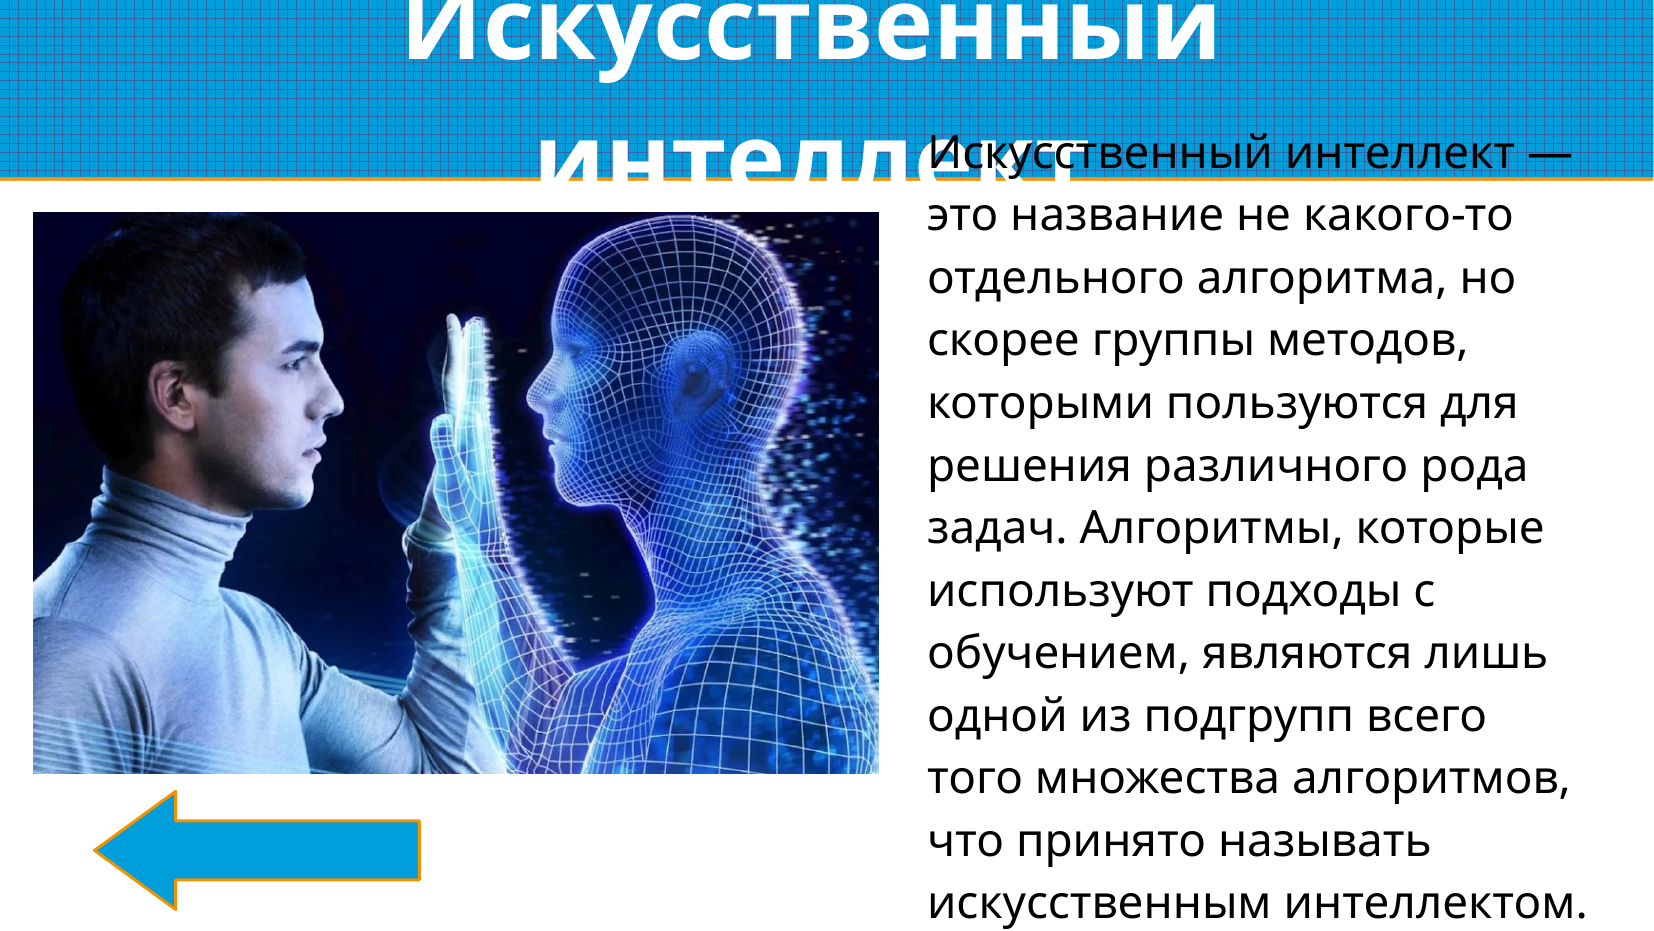

Искусственный интеллект
Искусственный интеллект — это название не какого-то отдельного алгоритма, но скорее группы методов, которыми пользуются для решения различного рода задач. Алгоритмы, которые используют подходы с обучением, являются лишь одной из подгрупп всего того множества алгоритмов, что принято называть искусственным интеллектом.